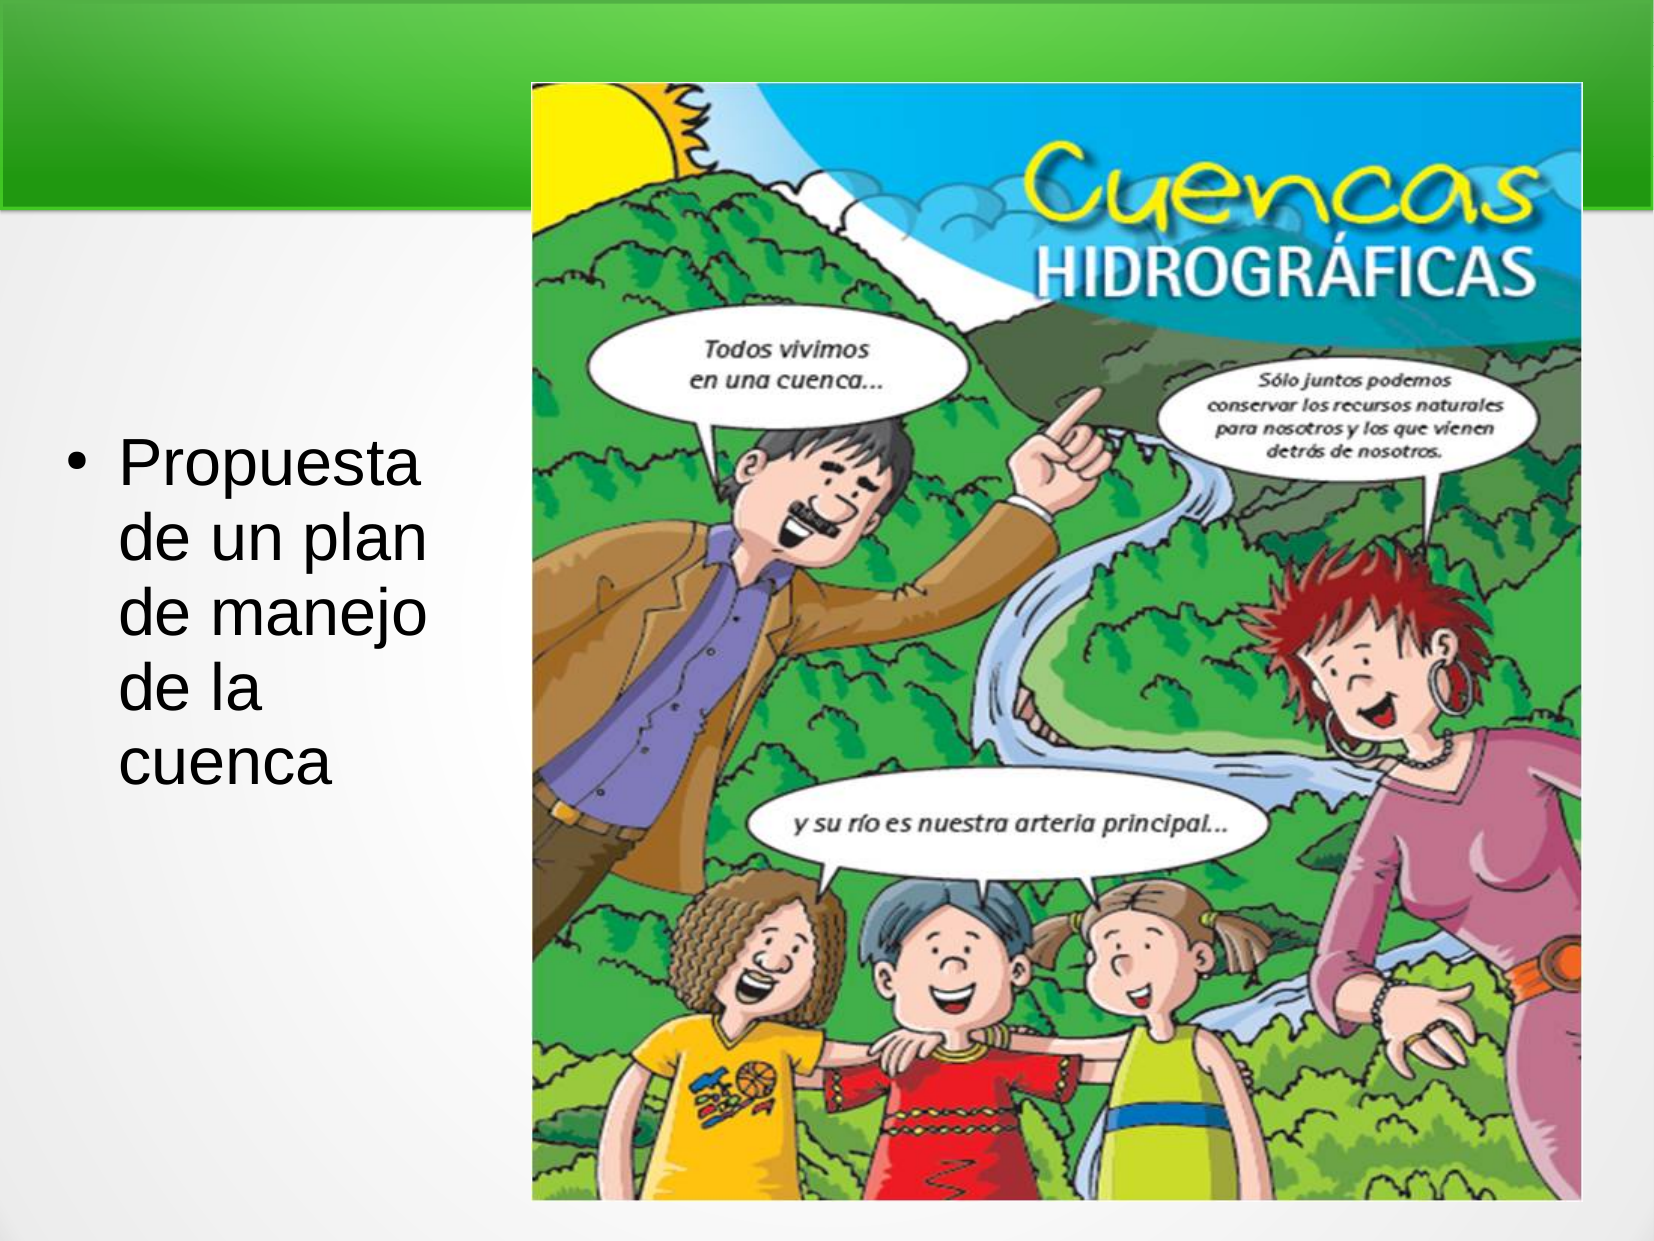

# Propuesta de un plan de manejo de la cuenca